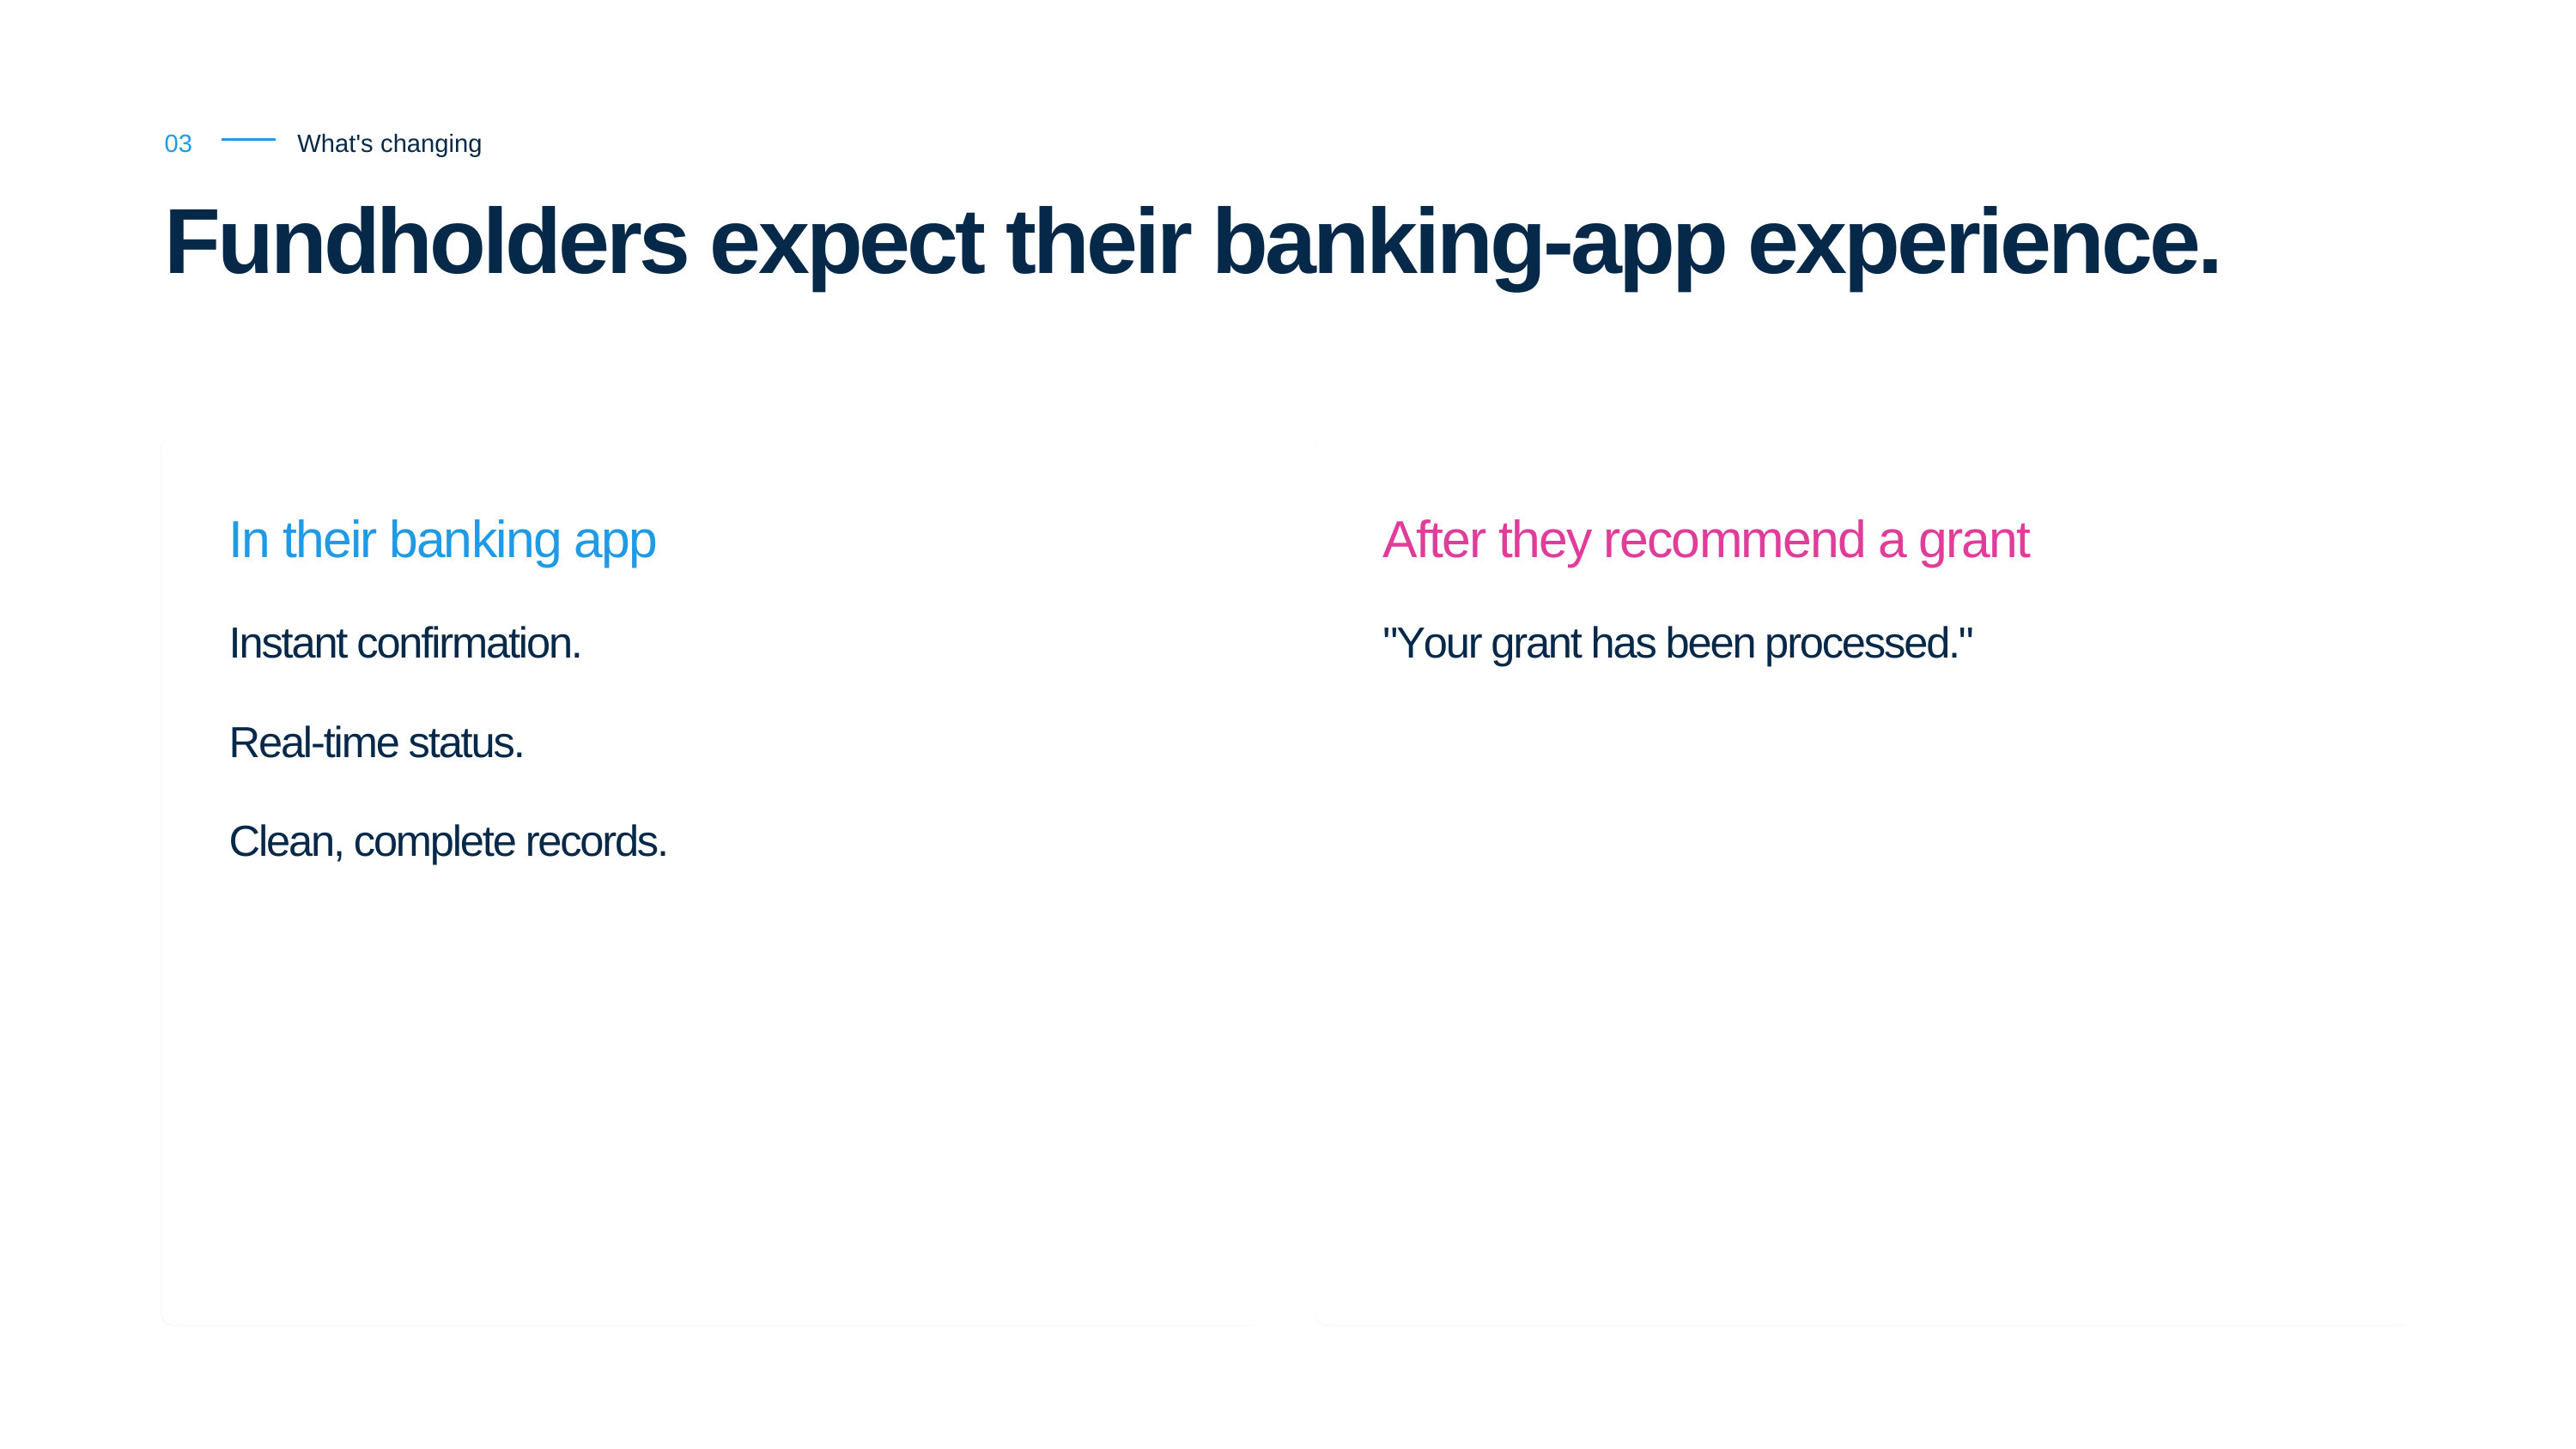

03
What's changing
Fundholders expect their banking-app experience.
In their banking app
After they recommend a grant
Instant confirmation.
"Your grant has been processed."
Real-time status.
Clean, complete records.